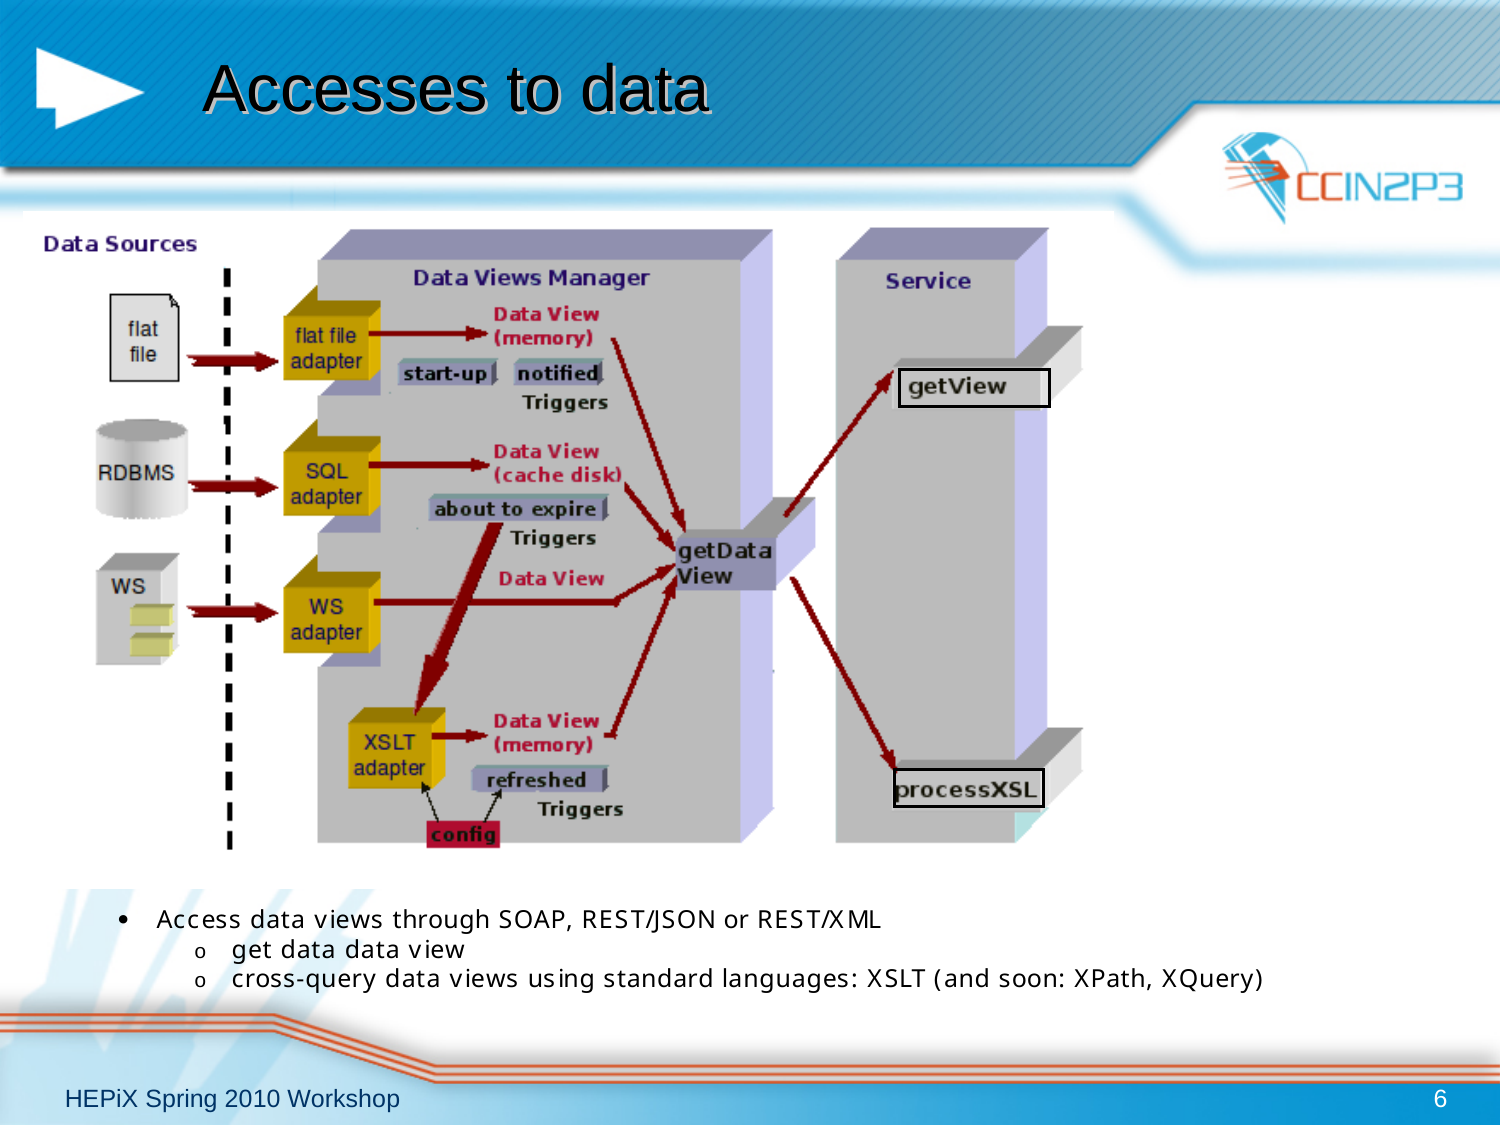

Accesses to data
HEPiX Spring 2010 Workshop
6